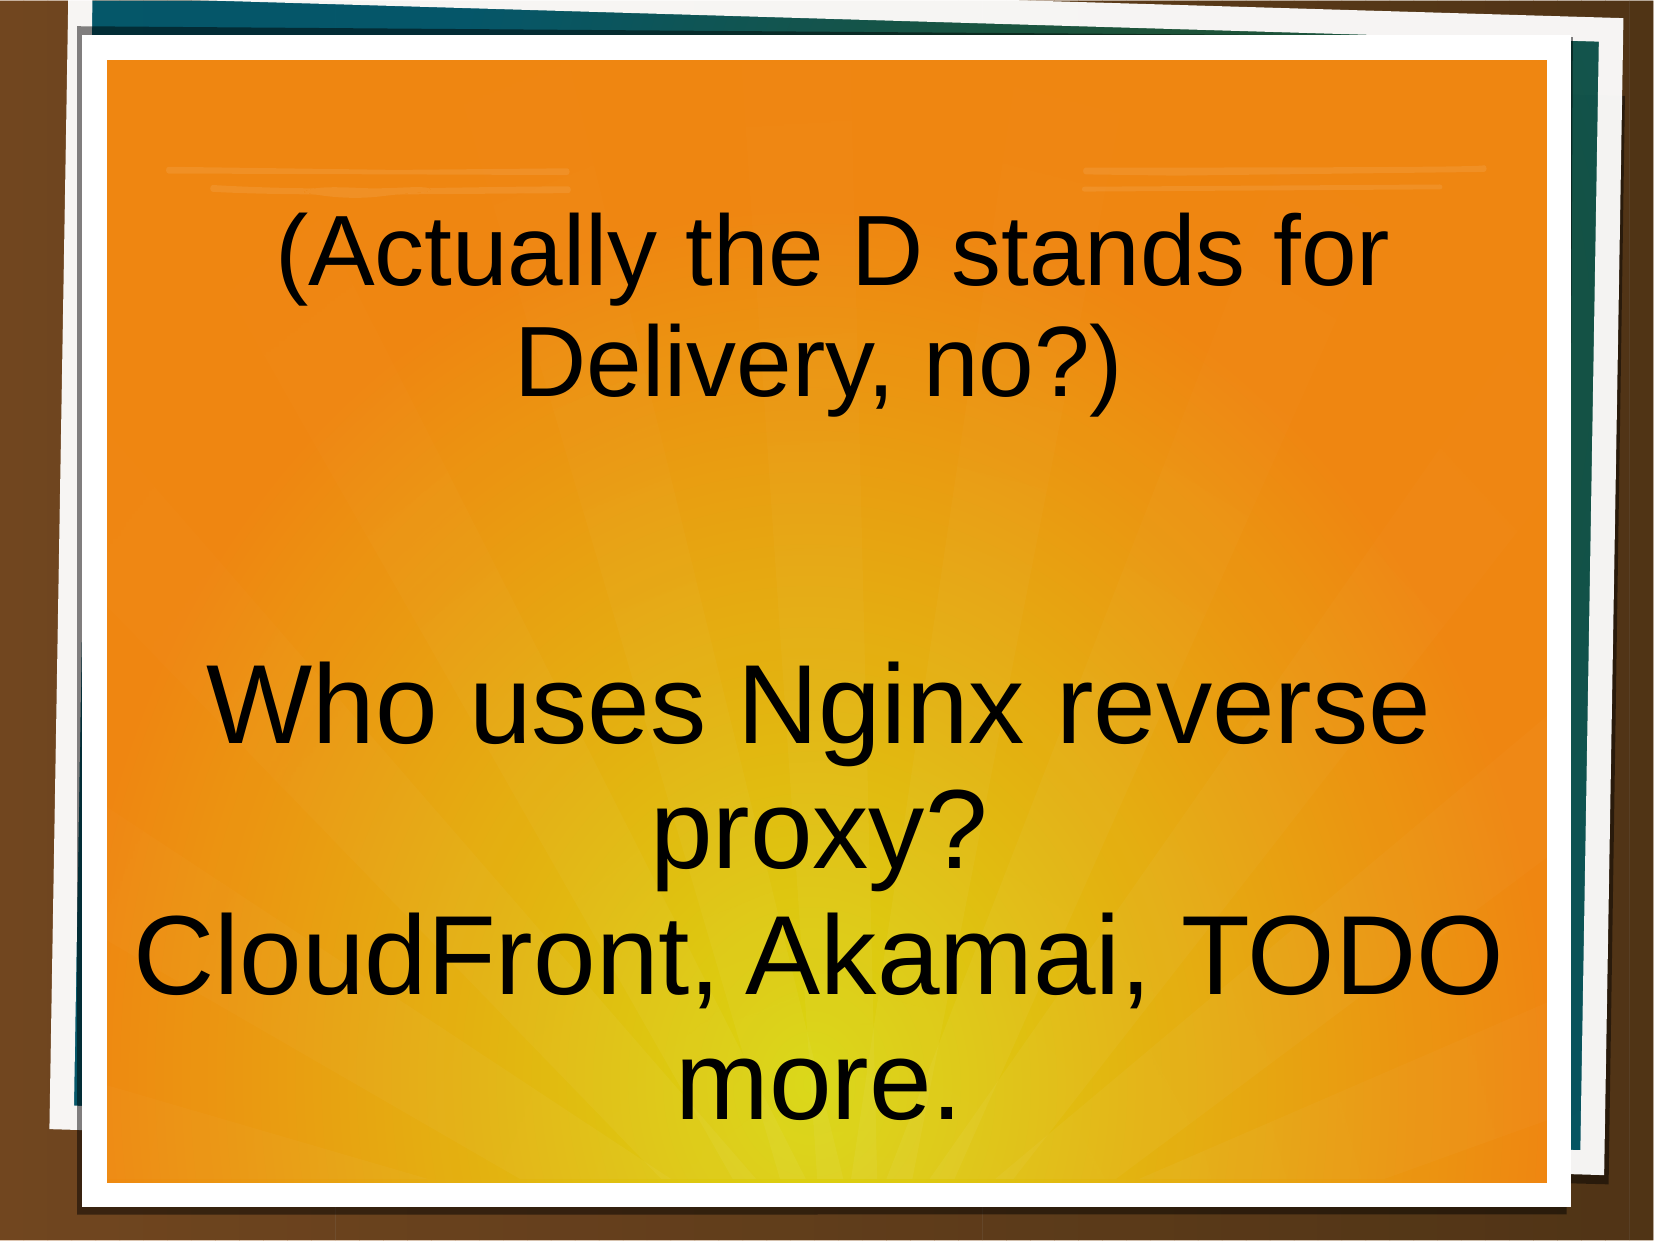

# (Actually the D stands for Delivery, no?)
Who uses Nginx reverse proxy?
CloudFront, Akamai, TODO more.